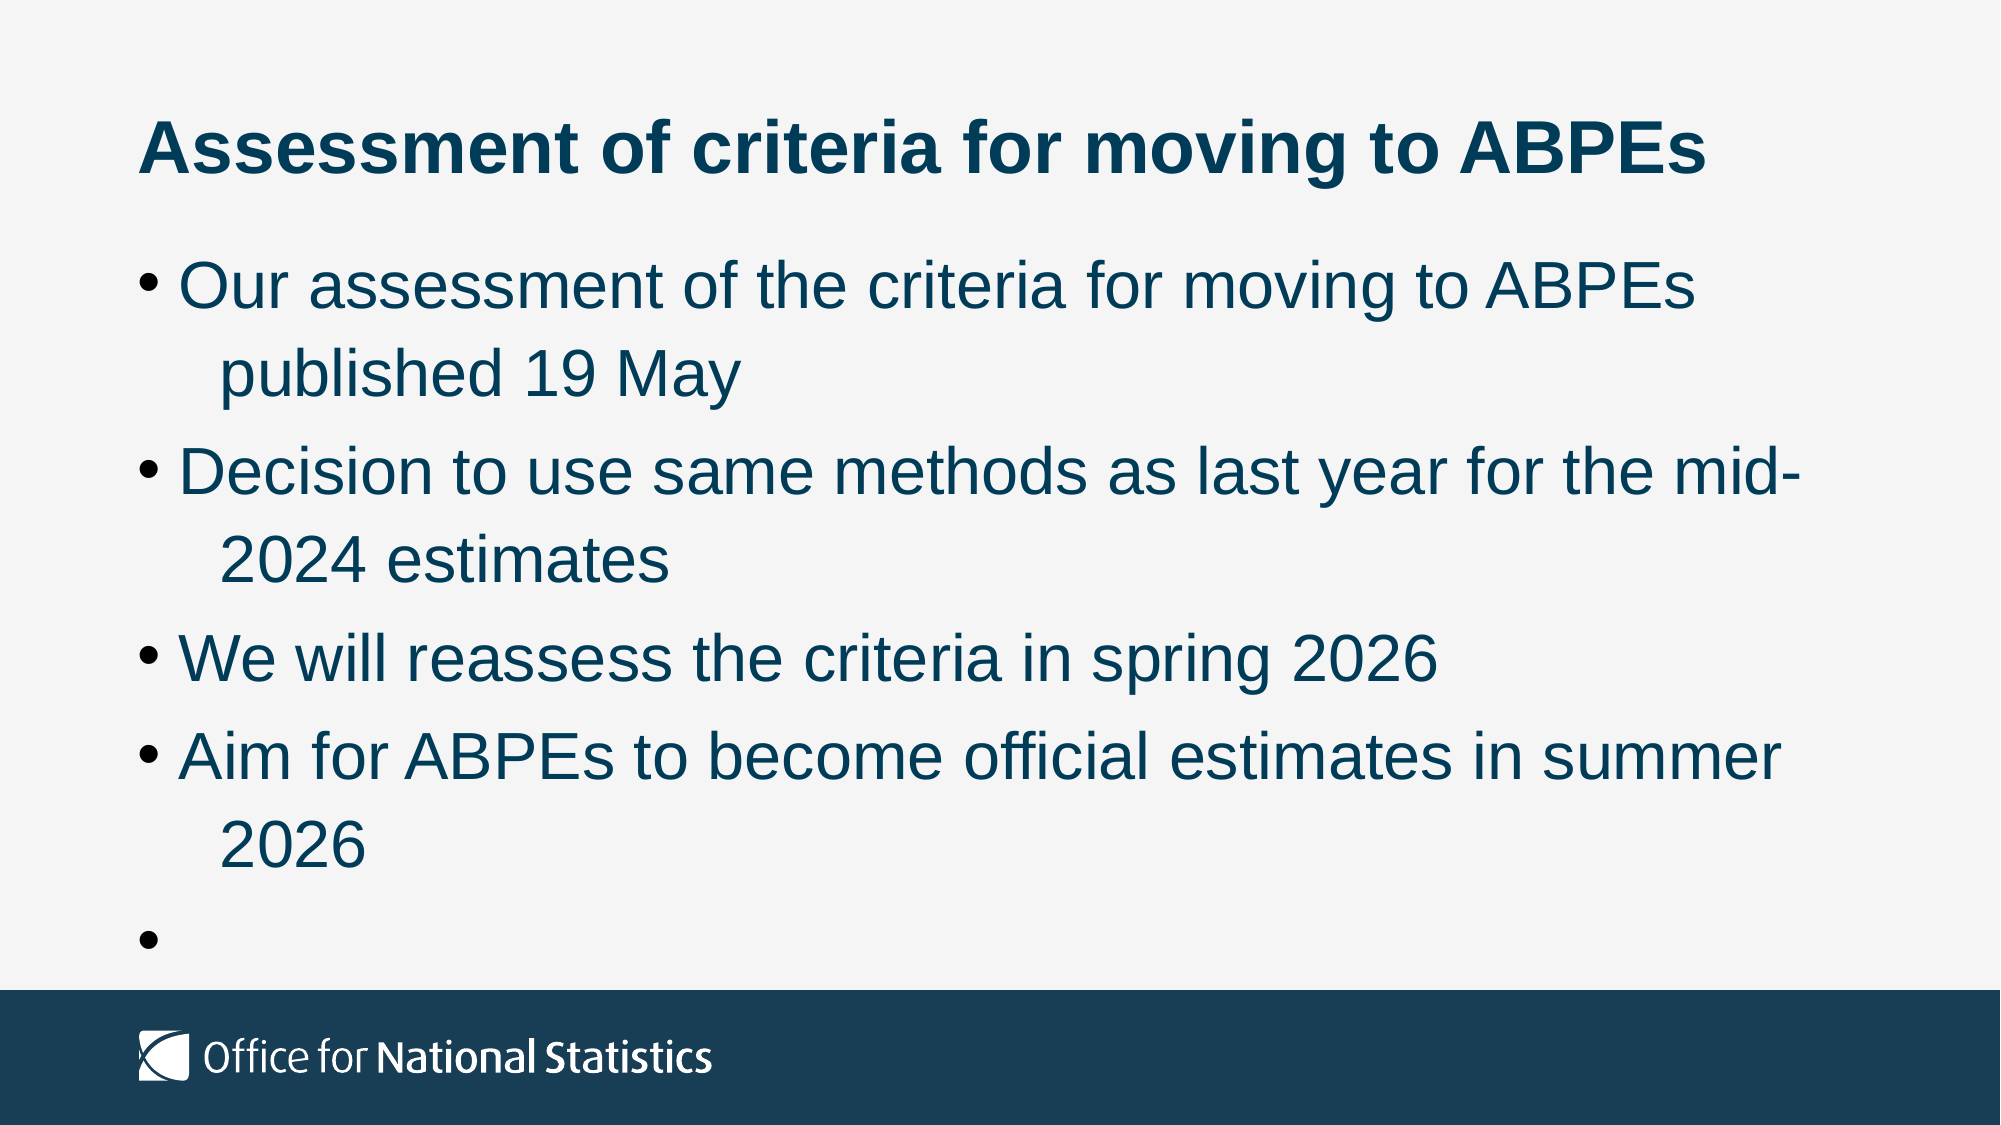

Assessment of criteria for moving to ABPEs
# Our assessment of the criteria for moving to ABPEs published 19 May
Decision to use same methods as last year for the mid-2024 estimates
We will reassess the criteria in spring 2026
Aim for ABPEs to become official estimates in summer 2026